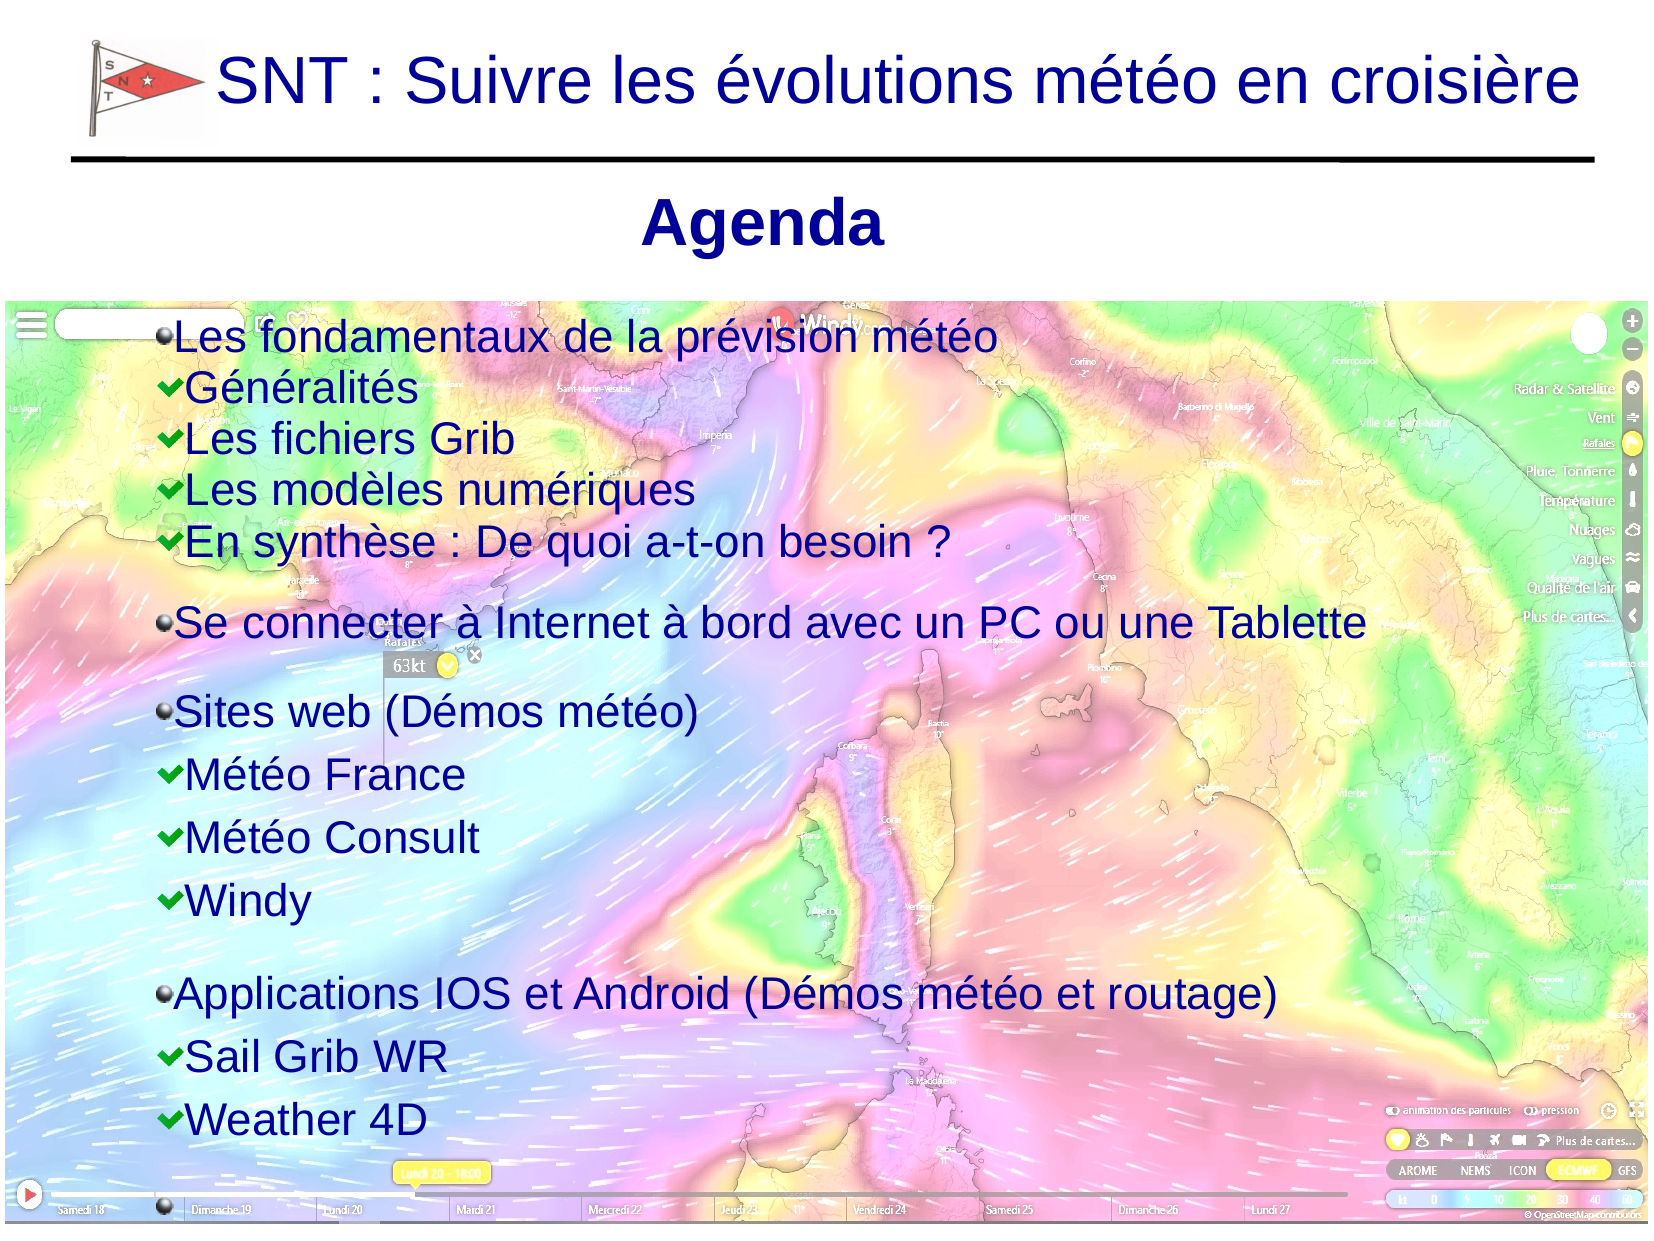

SNT : Suivre les évolutions météo en croisière
Agenda
Les fondamentaux de la prévision météo
Généralités
Les fichiers Grib
Les modèles numériques
En synthèse : De quoi a-t-on besoin ?
Se connecter à Internet à bord avec un PC ou une Tablette
Sites web (Démos météo)
Météo France
Météo Consult
Windy
Applications IOS et Android (Démos météo et routage)
Sail Grib WR
Weather 4D